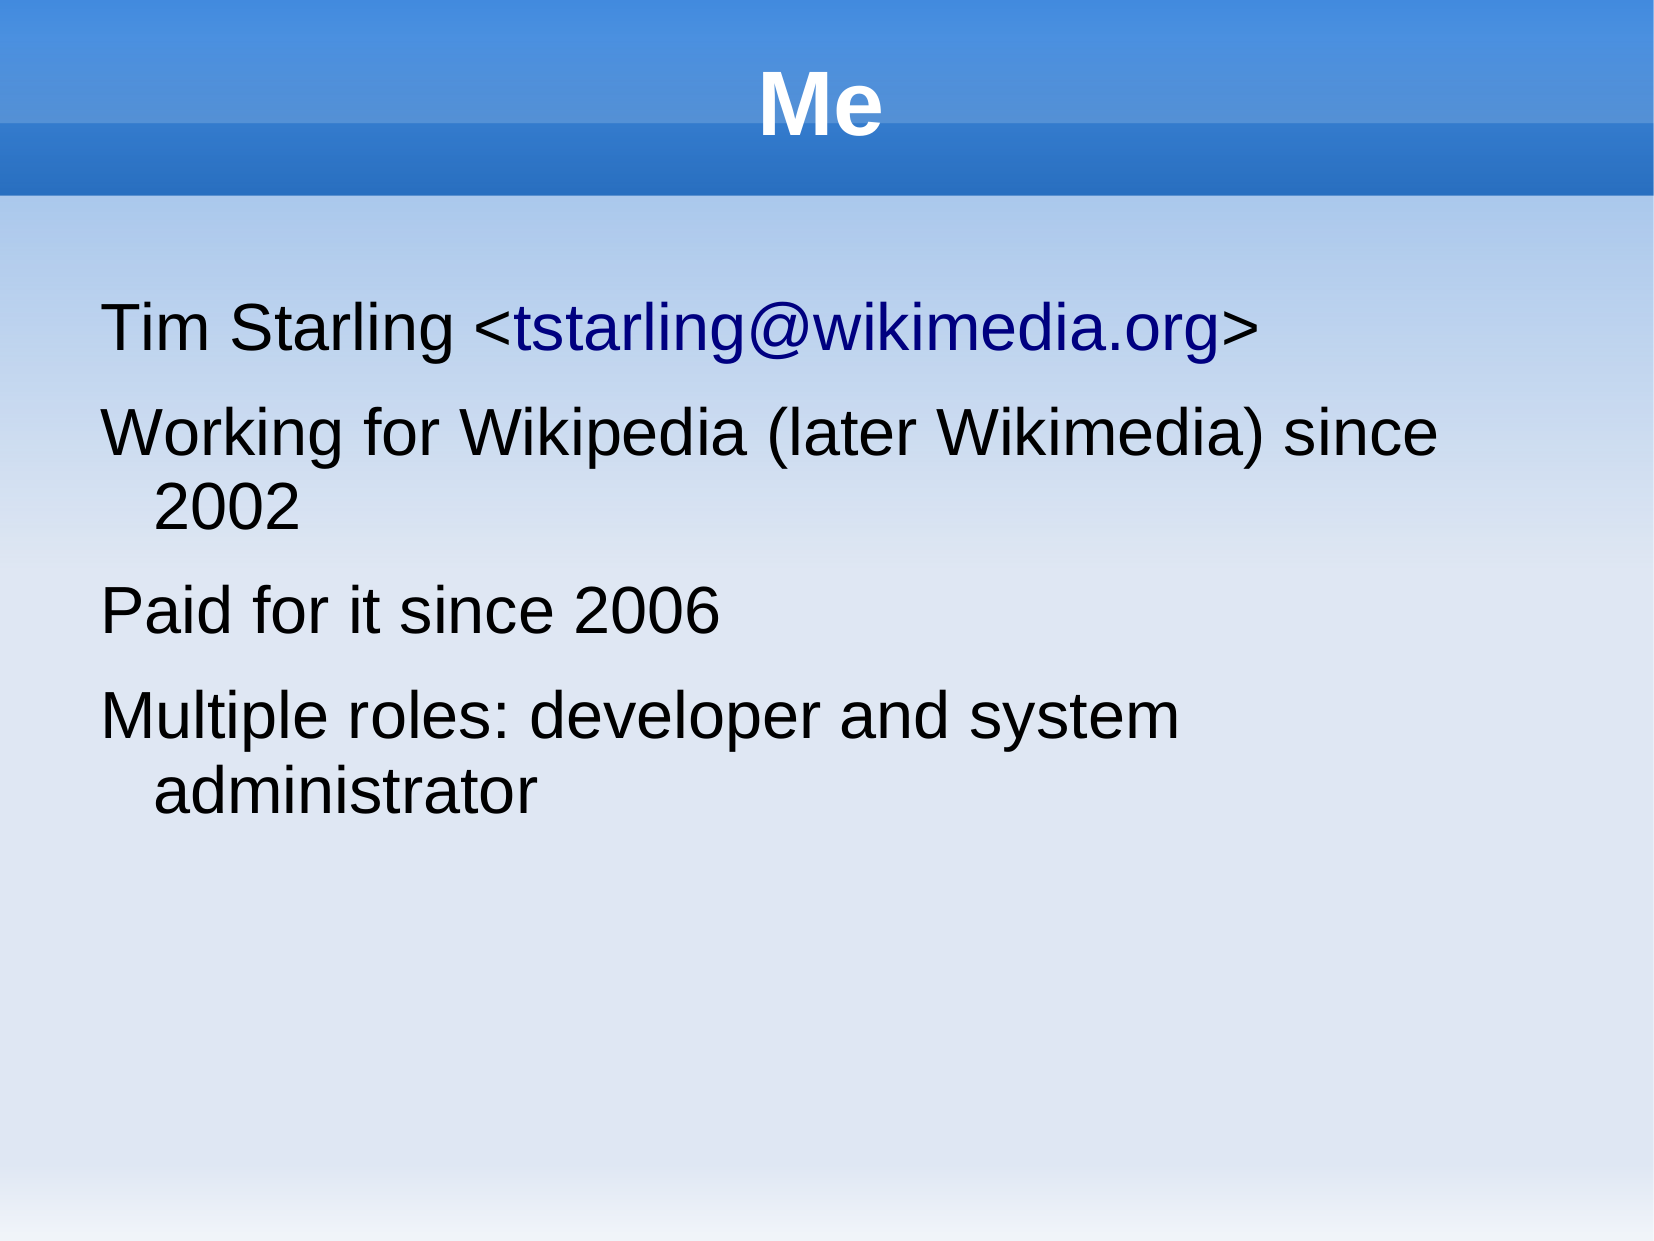

# Me
Tim Starling <tstarling@wikimedia.org>
Working for Wikipedia (later Wikimedia) since 2002
Paid for it since 2006
Multiple roles: developer and system administrator